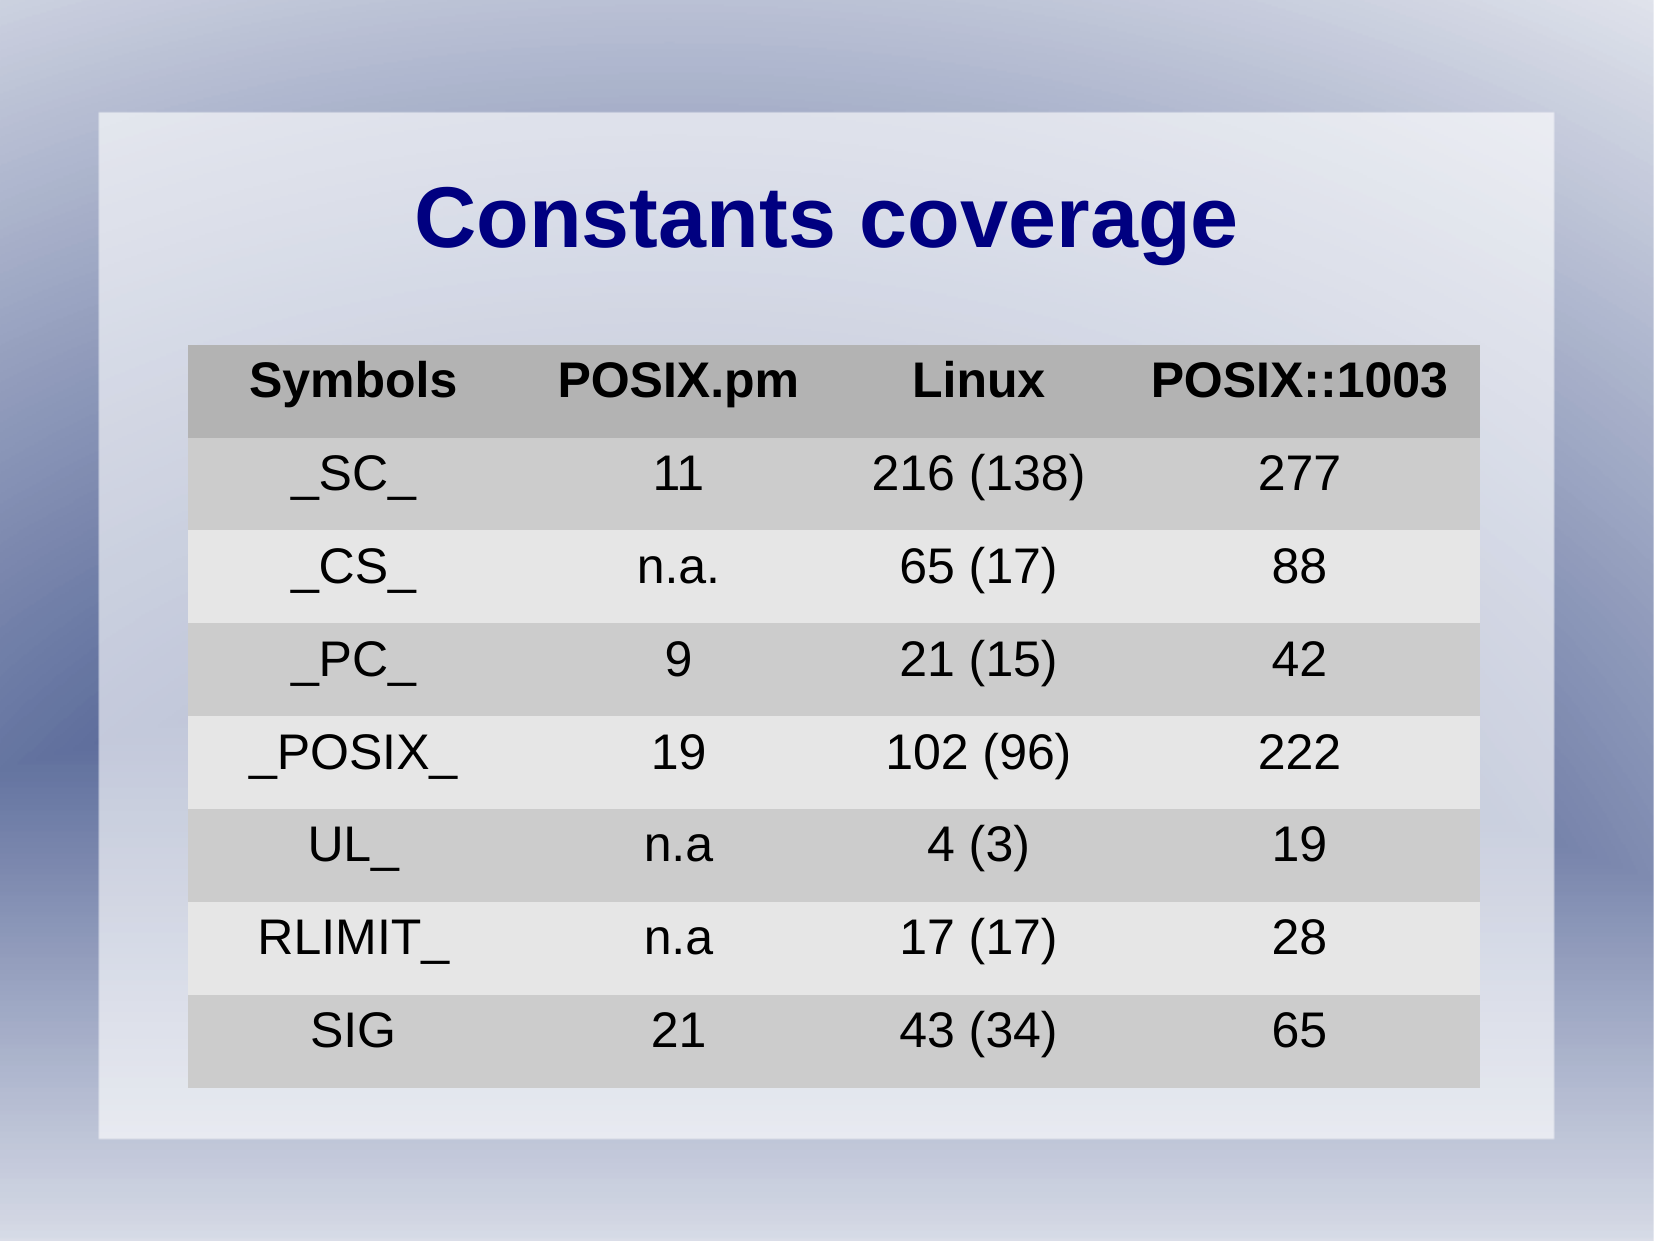

# Constants coverage
| Symbols | POSIX.pm | Linux | POSIX::1003 |
| --- | --- | --- | --- |
| \_SC\_ | 11 | 216 (138) | 277 |
| \_CS\_ | n.a. | 65 (17) | 88 |
| \_PC\_ | 9 | 21 (15) | 42 |
| \_POSIX\_ | 19 | 102 (96) | 222 |
| UL\_ | n.a | 4 (3) | 19 |
| RLIMIT\_ | n.a | 17 (17) | 28 |
| SIG | 21 | 43 (34) | 65 |